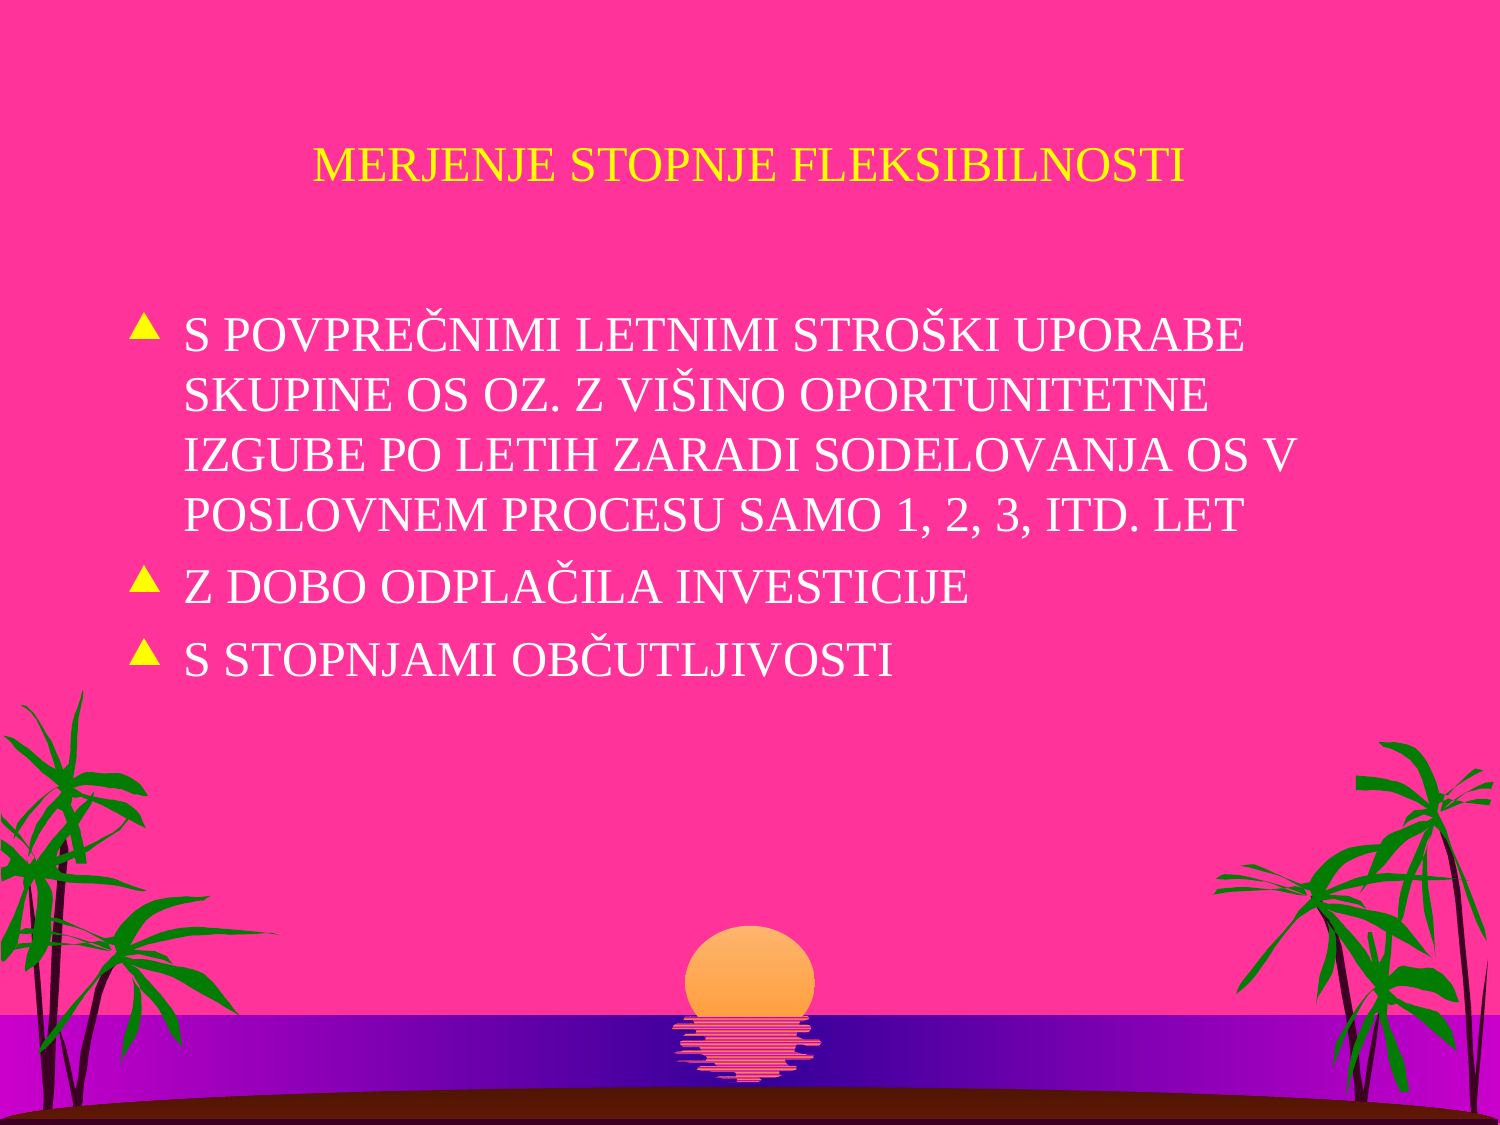

# MERJENJE STOPNJE FLEKSIBILNOSTI
S POVPREČNIMI LETNIMI STROŠKI UPORABE SKUPINE OS OZ. Z VIŠINO OPORTUNITETNE IZGUBE PO LETIH ZARADI SODELOVANJA OS V POSLOVNEM PROCESU SAMO 1, 2, 3, ITD. LET
Z DOBO ODPLAČILA INVESTICIJE
S STOPNJAMI OBČUTLJIVOSTI